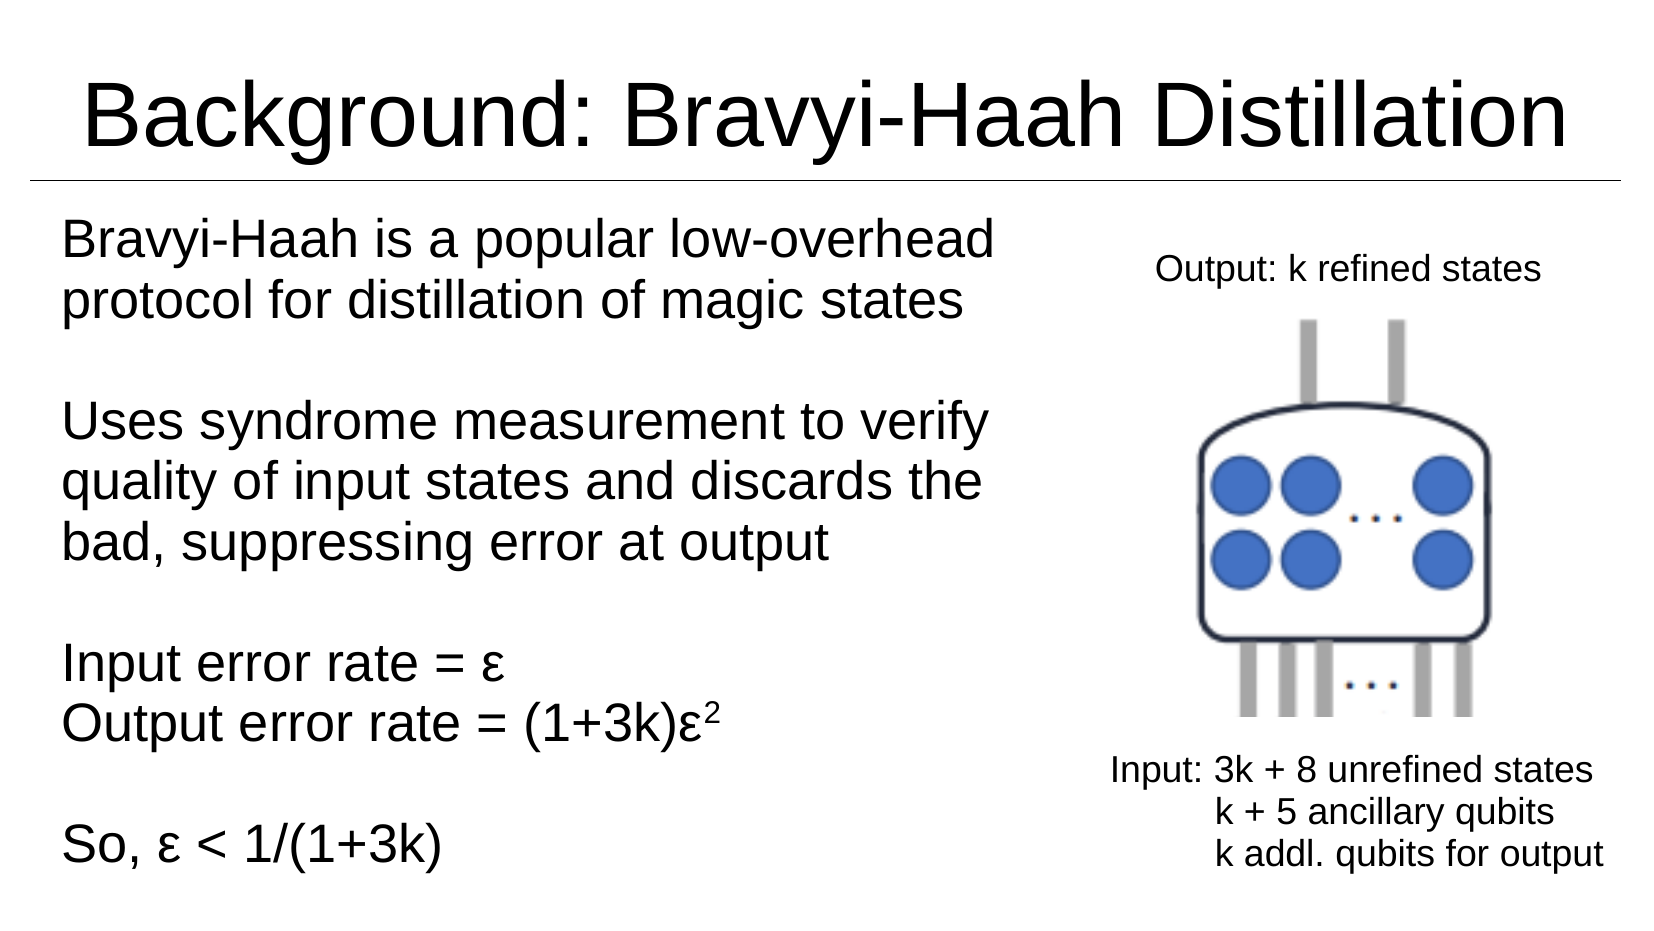

# Background: Bravyi-Haah Distillation
Bravyi-Haah is a popular low-overhead protocol for distillation of magic states
Uses syndrome measurement to verify quality of input states and discards the bad, suppressing error at output
Input error rate = ε
Output error rate = (1+3k)ε2
So, ε < 1/(1+3k)
Output: k refined states
Input: 3k + 8 unrefined states
 k + 5 ancillary qubits
 k addl. qubits for output